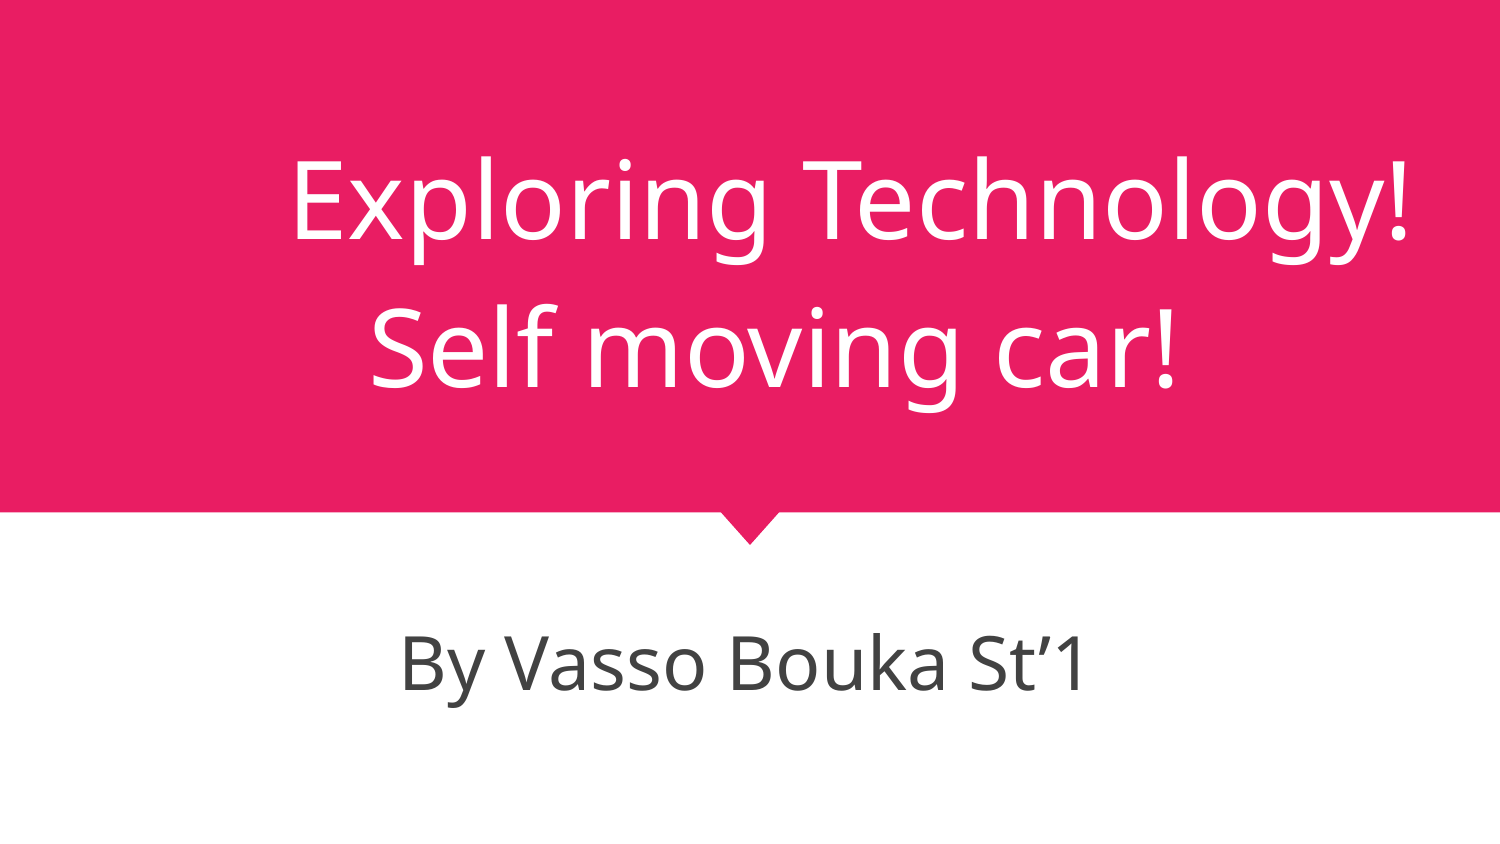

# Exploring Technology! Self moving car!
By Vasso Bouka St’1